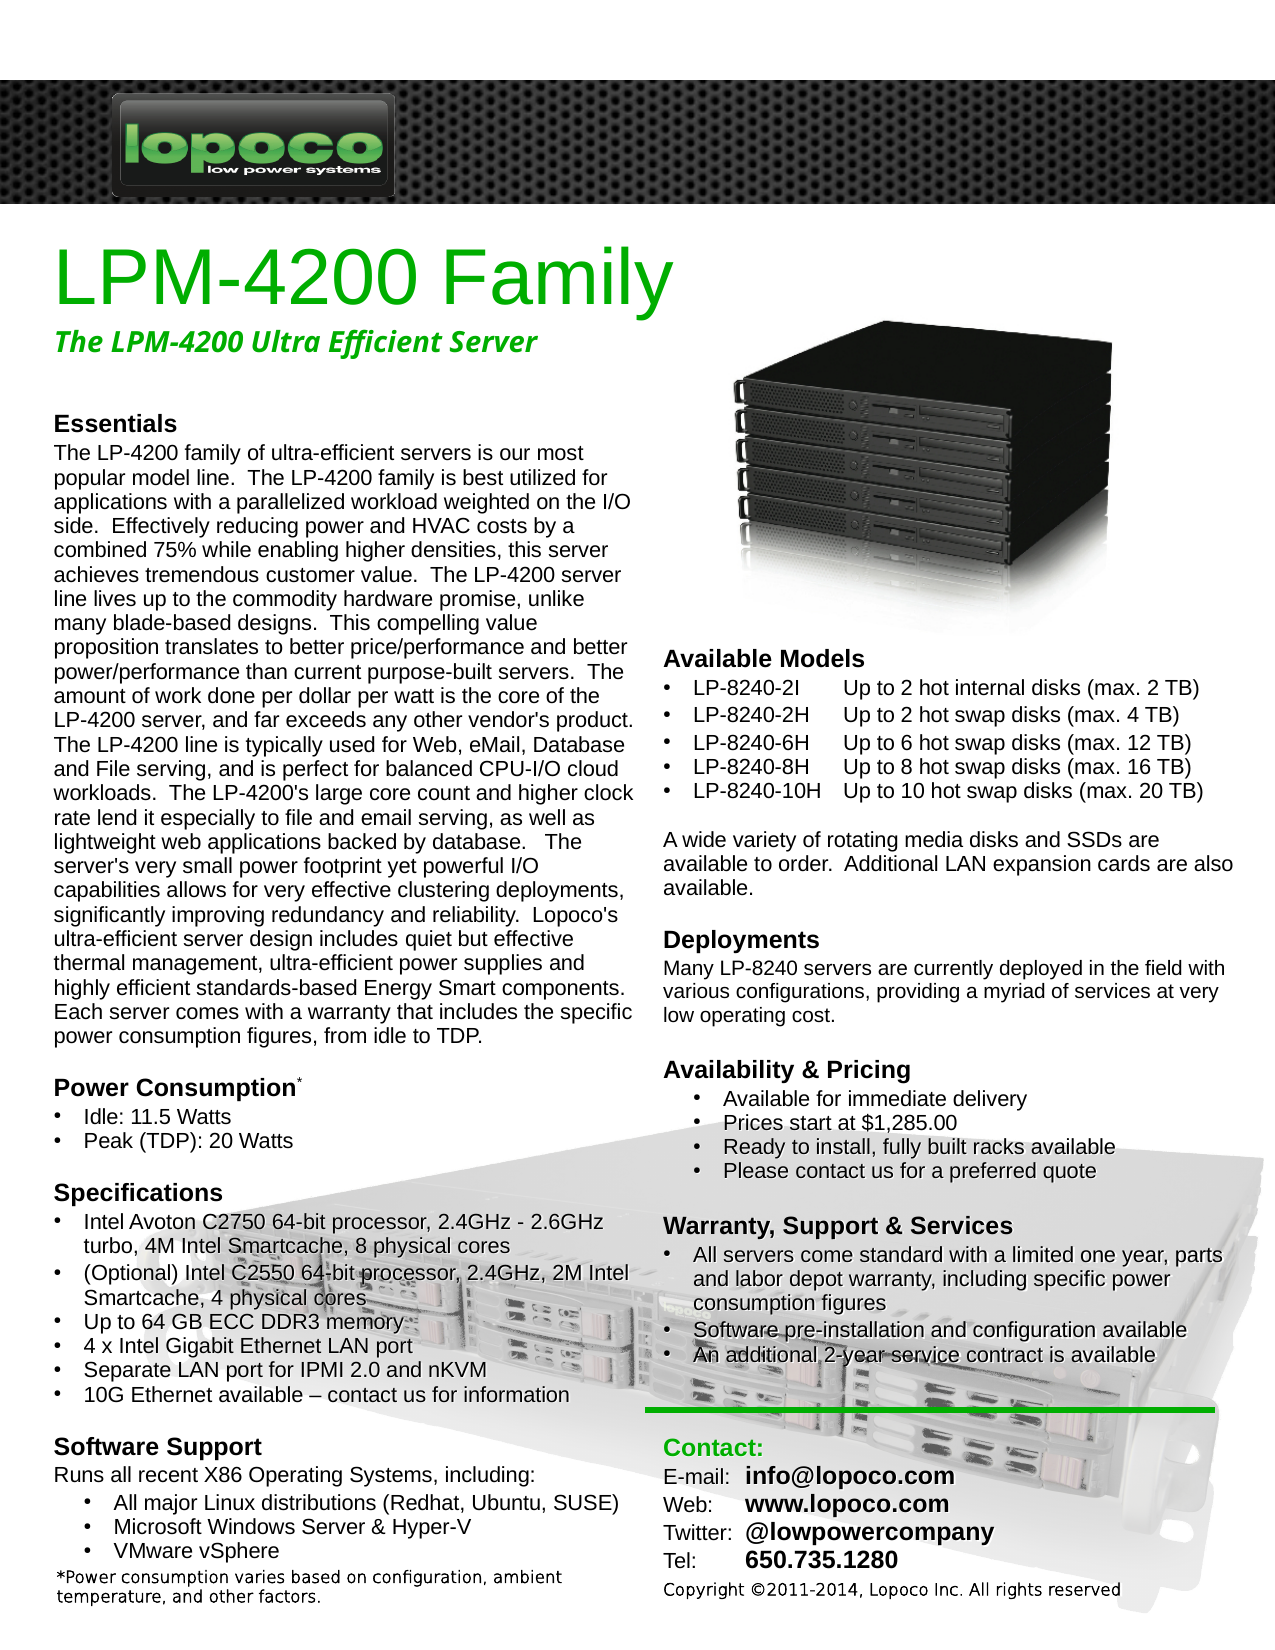

LPM-4200 Family
The LPM-4200 Ultra Efficient Server
# Essentials
The LP-4200 family of ultra-efficient servers is our most popular model line. The LP-4200 family is best utilized for applications with a parallelized workload weighted on the I/O side. Effectively reducing power and HVAC costs by a combined 75% while enabling higher densities, this server achieves tremendous customer value. The LP-4200 server line lives up to the commodity hardware promise, unlike many blade-based designs. This compelling value proposition translates to better price/performance and better power/performance than current purpose-built servers. The amount of work done per dollar per watt is the core of the LP-4200 server, and far exceeds any other vendor's product. The LP-4200 line is typically used for Web, eMail, Database and File serving, and is perfect for balanced CPU-I/O cloud workloads. The LP-4200's large core count and higher clock rate lend it especially to file and email serving, as well as lightweight web applications backed by database. The server's very small power footprint yet powerful I/O capabilities allows for very effective clustering deployments, significantly improving redundancy and reliability. Lopoco's ultra-efficient server design includes quiet but effective thermal management, ultra-efficient power supplies and highly efficient standards-based Energy Smart components. Each server comes with a warranty that includes the specific power consumption figures, from idle to TDP.
Power Consumption*
Idle: 11.5 Watts
Peak (TDP): 20 Watts
Specifications
Intel Avoton C2750 64-bit processor, 2.4GHz - 2.6GHz turbo, 4M Intel Smartcache, 8 physical cores
(Optional) Intel C2550 64-bit processor, 2.4GHz, 2M Intel Smartcache, 4 physical cores
Up to 64 GB ECC DDR3 memory
4 x Intel Gigabit Ethernet LAN port
Separate LAN port for IPMI 2.0 and nKVM
10G Ethernet available – contact us for information
Software Support
Runs all recent X86 Operating Systems, including:
All major Linux distributions (Redhat, Ubuntu, SUSE)
Microsoft Windows Server & Hyper-V
VMware vSphere
Available Models
LP-8240-2I	Up to 2 hot internal disks (max. 2 TB)
LP-8240-2H	Up to 2 hot swap disks (max. 4 TB)
LP-8240-6H	Up to 6 hot swap disks (max. 12 TB)
LP-8240-8H	Up to 8 hot swap disks (max. 16 TB)
LP-8240-10H	Up to 10 hot swap disks (max. 20 TB)
A wide variety of rotating media disks and SSDs are available to order. Additional LAN expansion cards are also available.
Deployments
Many LP-8240 servers are currently deployed in the field with various configurations, providing a myriad of services at very low operating cost.
Availability & Pricing
Available for immediate delivery
Prices start at $1,285.00
Ready to install, fully built racks available
Please contact us for a preferred quote
Warranty, Support & Services
All servers come standard with a limited one year, parts and labor depot warranty, including specific power consumption figures
Software pre-installation and configuration available
An additional 2-year service contract is available
Contact:
E-mail:	 info@lopoco.com
Web:	 www.lopoco.com
Twitter:	 @lowpowercompany
Tel:	 650.735.1280
Copyright ©2011-2014, Lopoco Inc. All rights reserved
*Power consumption varies based on configuration, ambient temperature, and other factors.